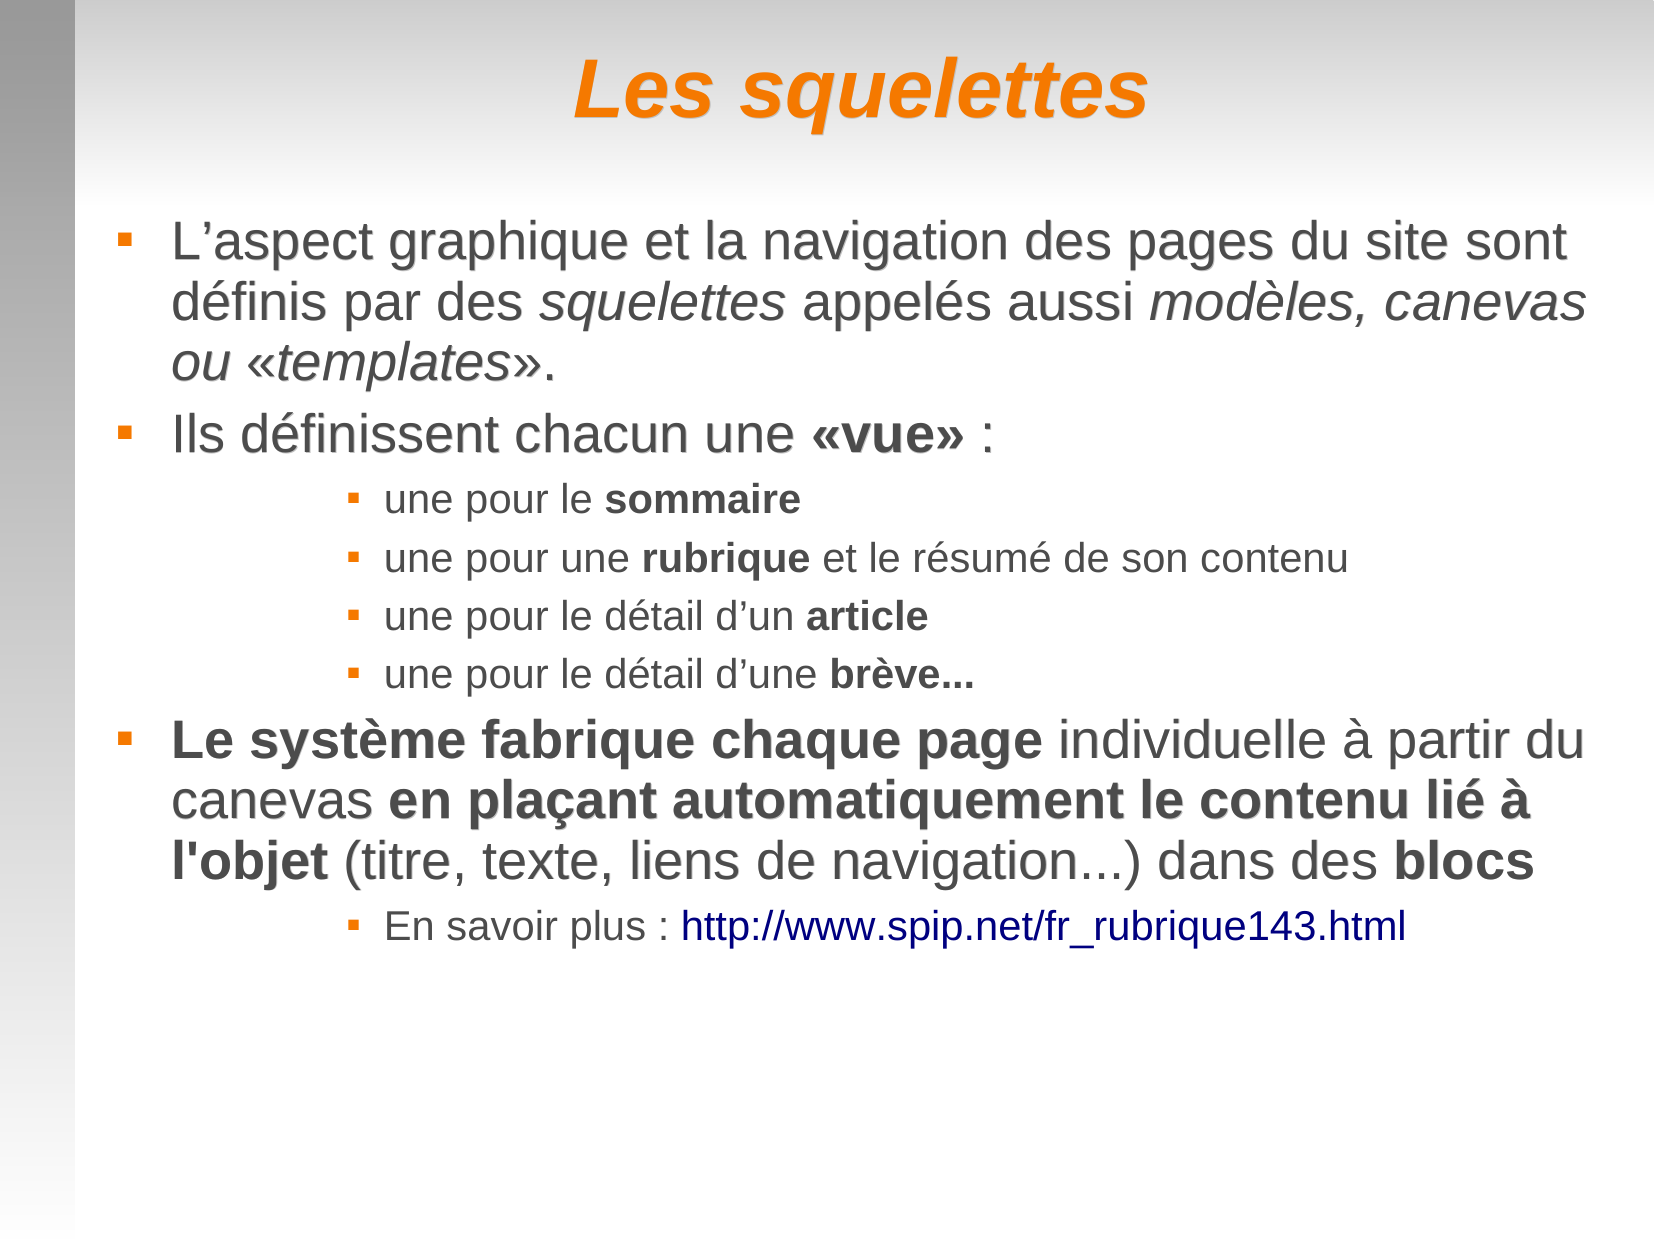

# Les squelettes
L’aspect graphique et la navigation des pages du site sont définis par des squelettes appelés aussi modèles, canevas ou «templates».
Ils définissent chacun une «vue» :
une pour le sommaire
une pour une rubrique et le résumé de son contenu
une pour le détail d’un article
une pour le détail d’une brève...
Le système fabrique chaque page individuelle à partir du canevas en plaçant automatiquement le contenu lié à l'objet (titre, texte, liens de navigation...) dans des blocs
En savoir plus : http://www.spip.net/fr_rubrique143.html